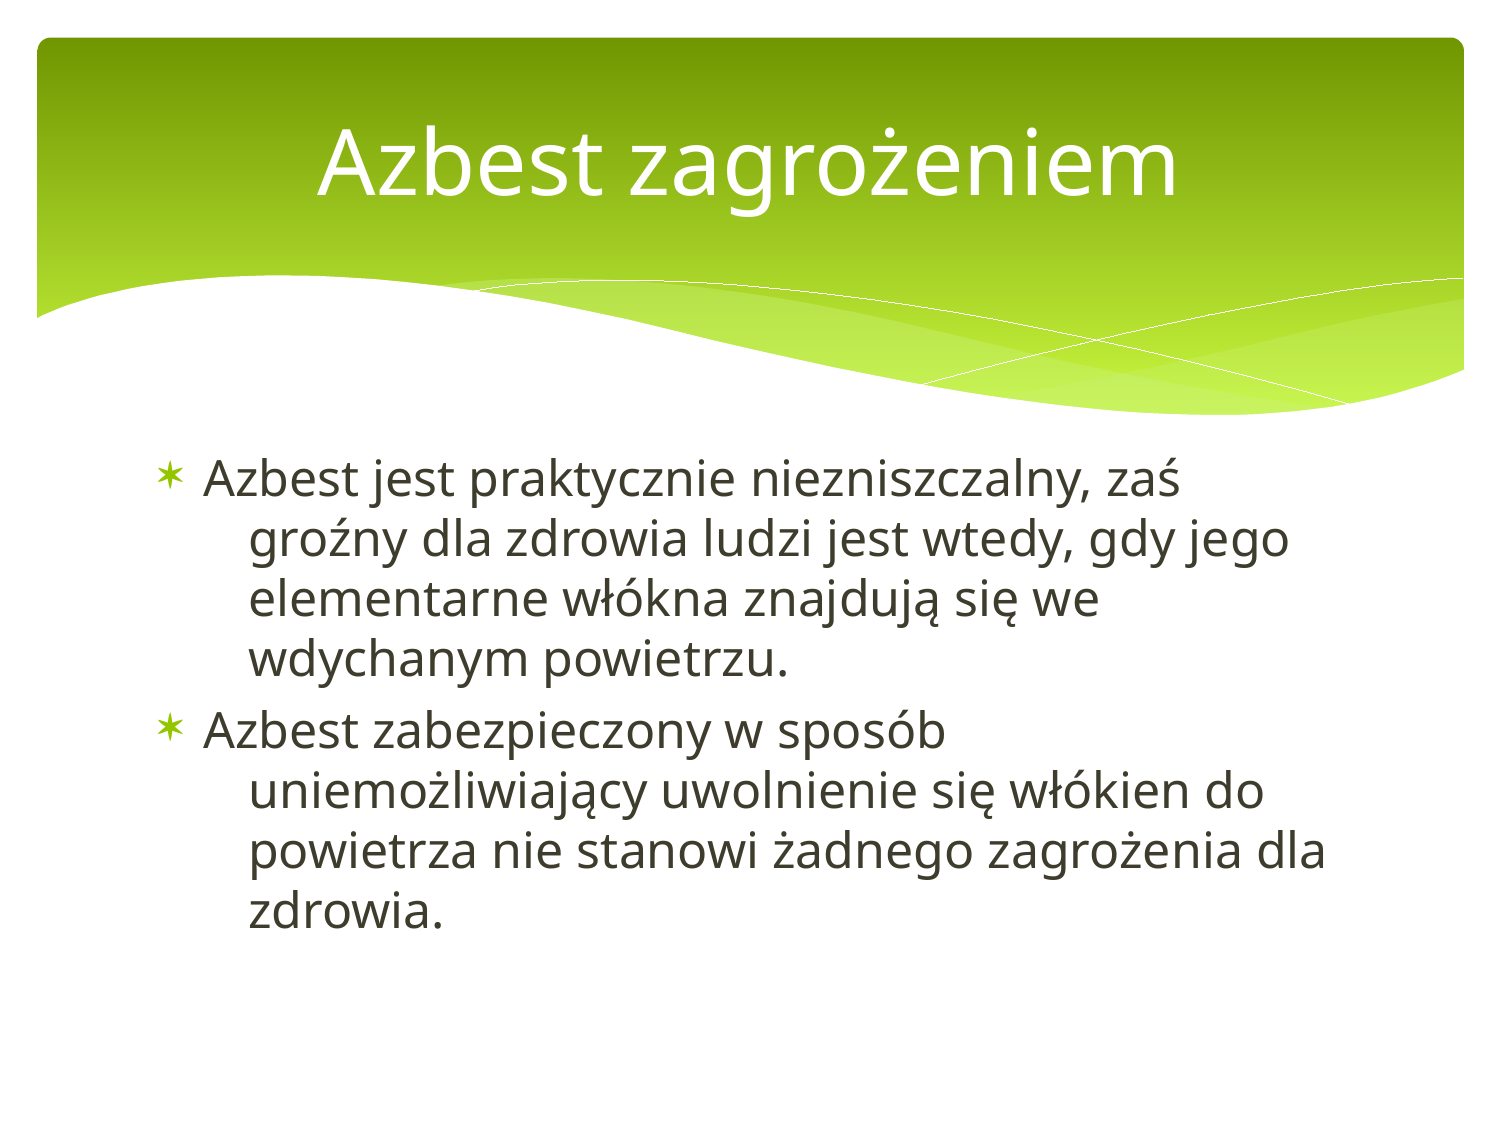

Azbest zagrożeniem
# Azbest jest praktycznie niezniszczalny, zaś groźny dla zdrowia ludzi jest wtedy, gdy jego elementarne włókna znajdują się we wdychanym powietrzu.
Azbest zabezpieczony w sposób uniemożliwiający uwolnienie się włókien do powietrza nie stanowi żadnego zagrożenia dla zdrowia.